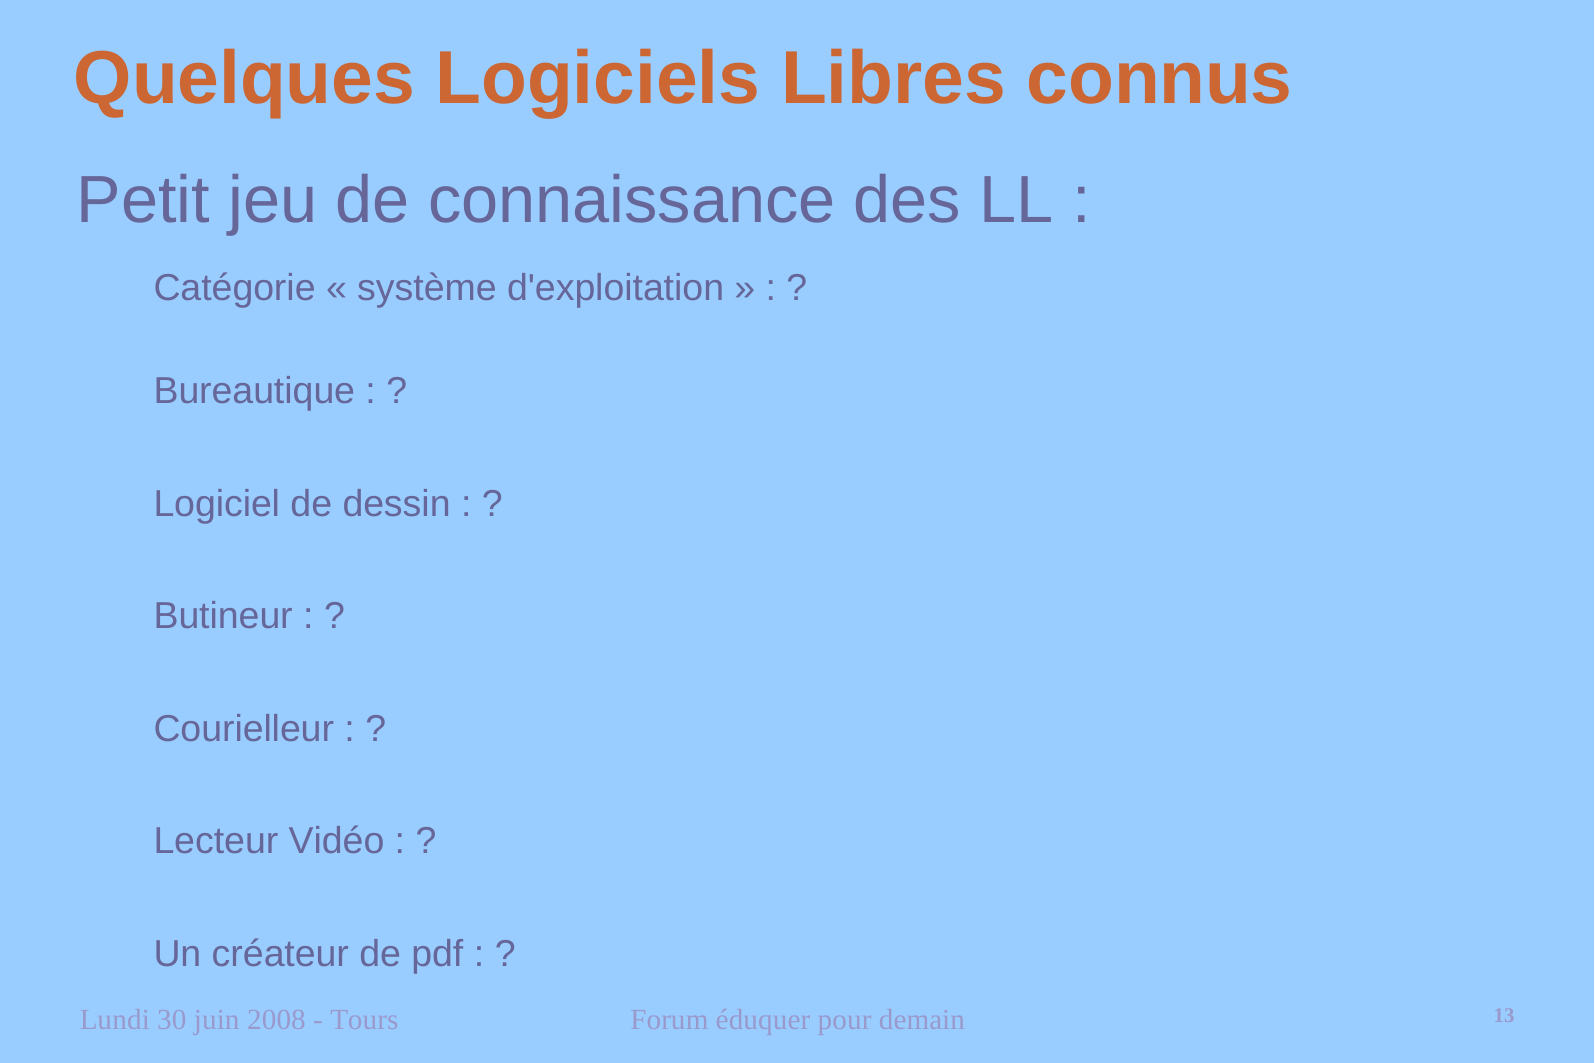

# Quelques Logiciels Libres connus
Petit jeu de connaissance des LL :
Catégorie « système d'exploitation » : ?
Bureautique : ?
Logiciel de dessin : ?
Butineur : ?
Courielleur : ?
Lecteur Vidéo : ?
Un créateur de pdf : ?
13